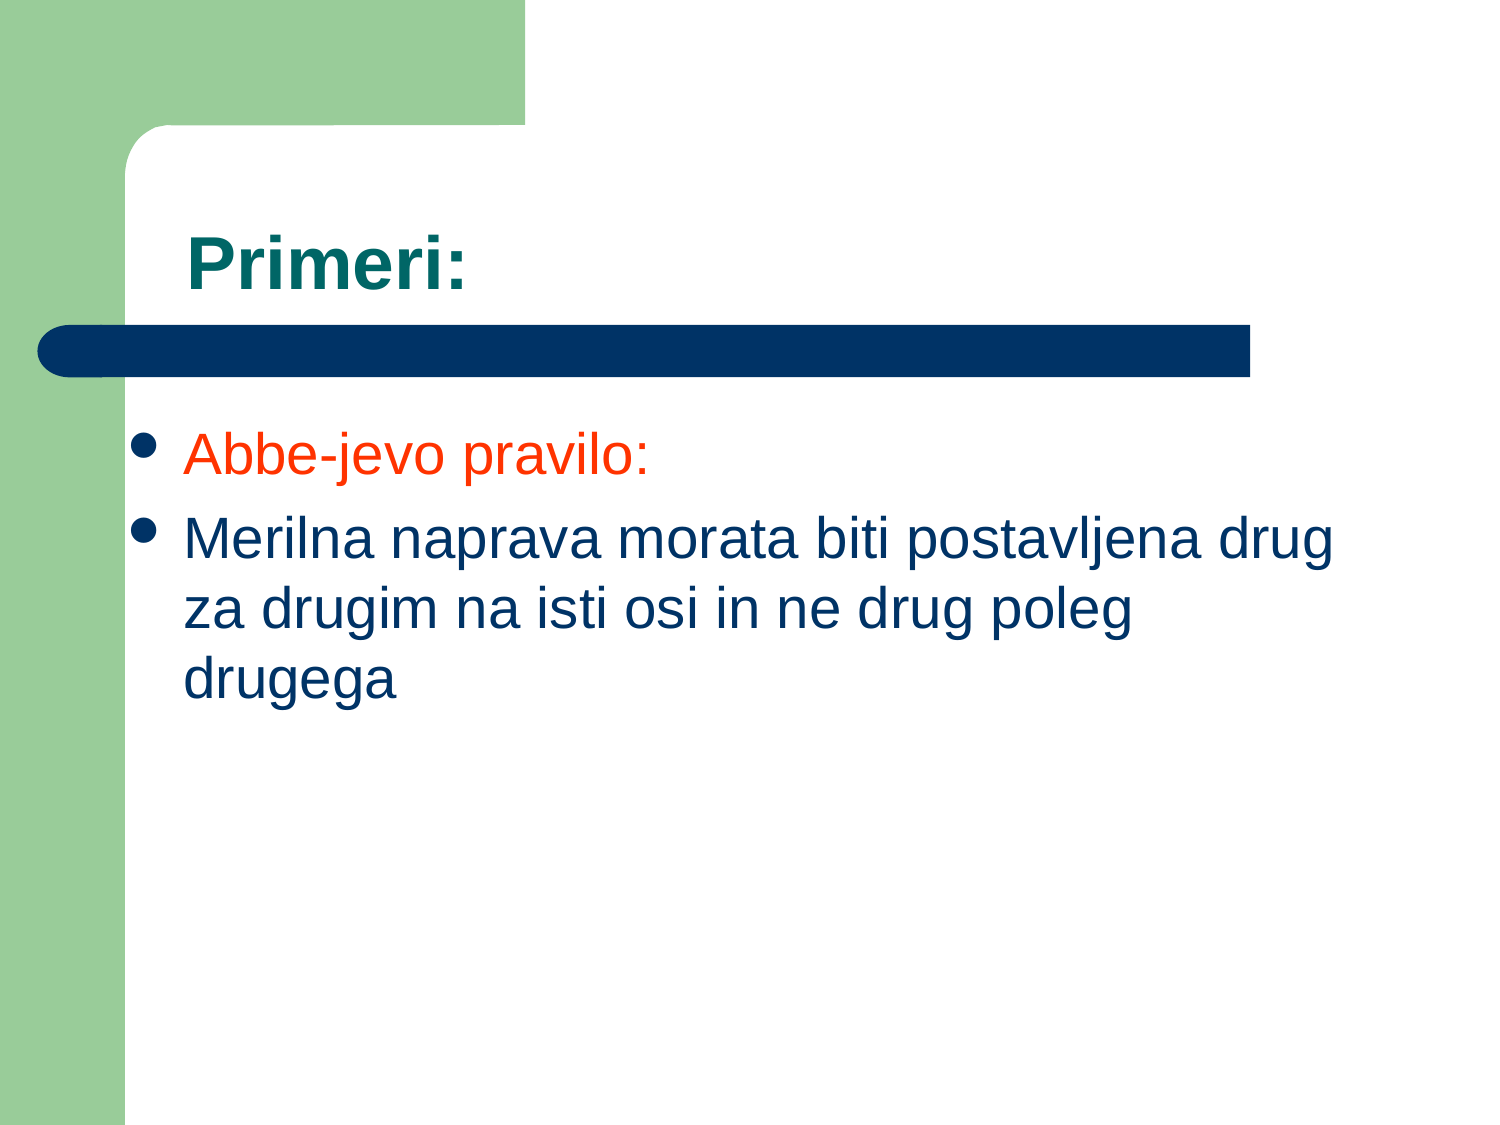

# Primeri:
Abbe-jevo pravilo:
Merilna naprava morata biti postavljena drug za drugim na isti osi in ne drug poleg drugega